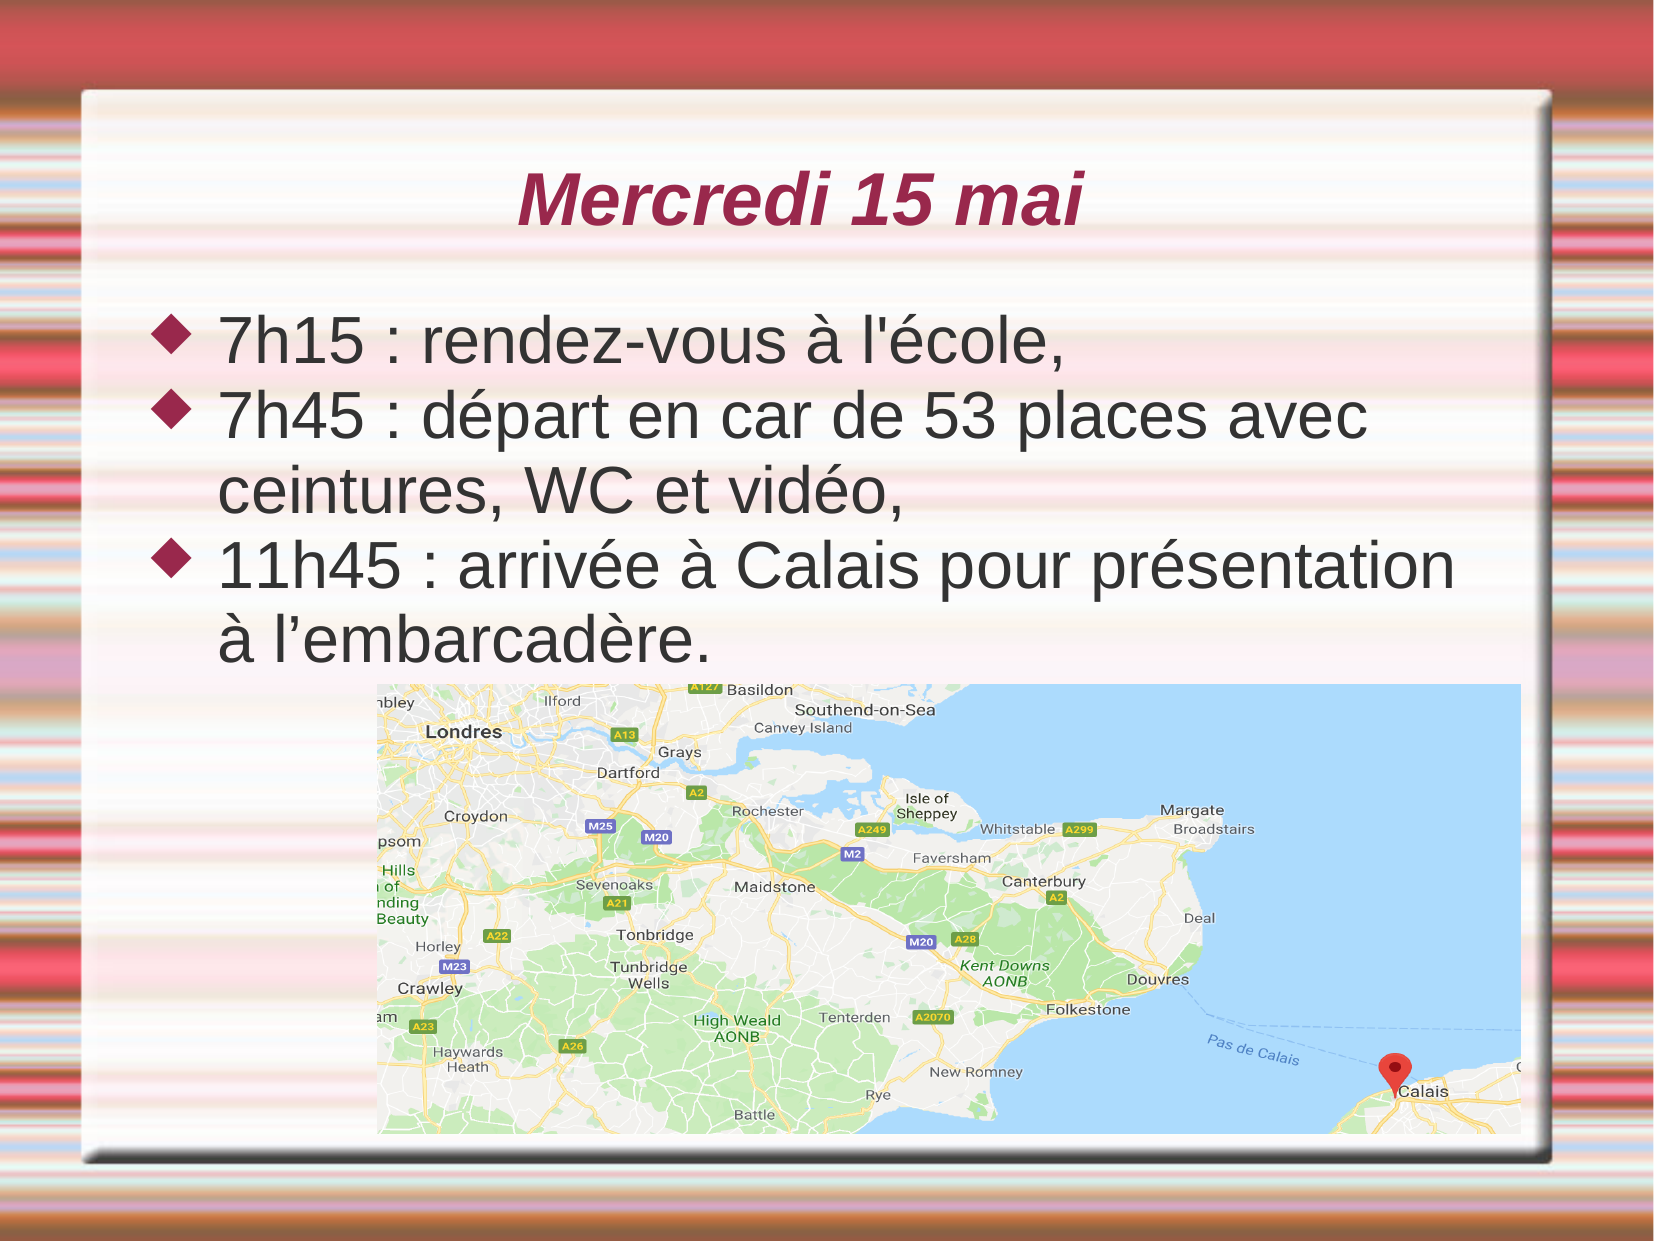

# Mercredi 15 mai
7h15 : rendez-vous à l'école,
7h45 : départ en car de 53 places avec ceintures, WC et vidéo,
11h45 : arrivée à Calais pour présentation à l’embarcadère.